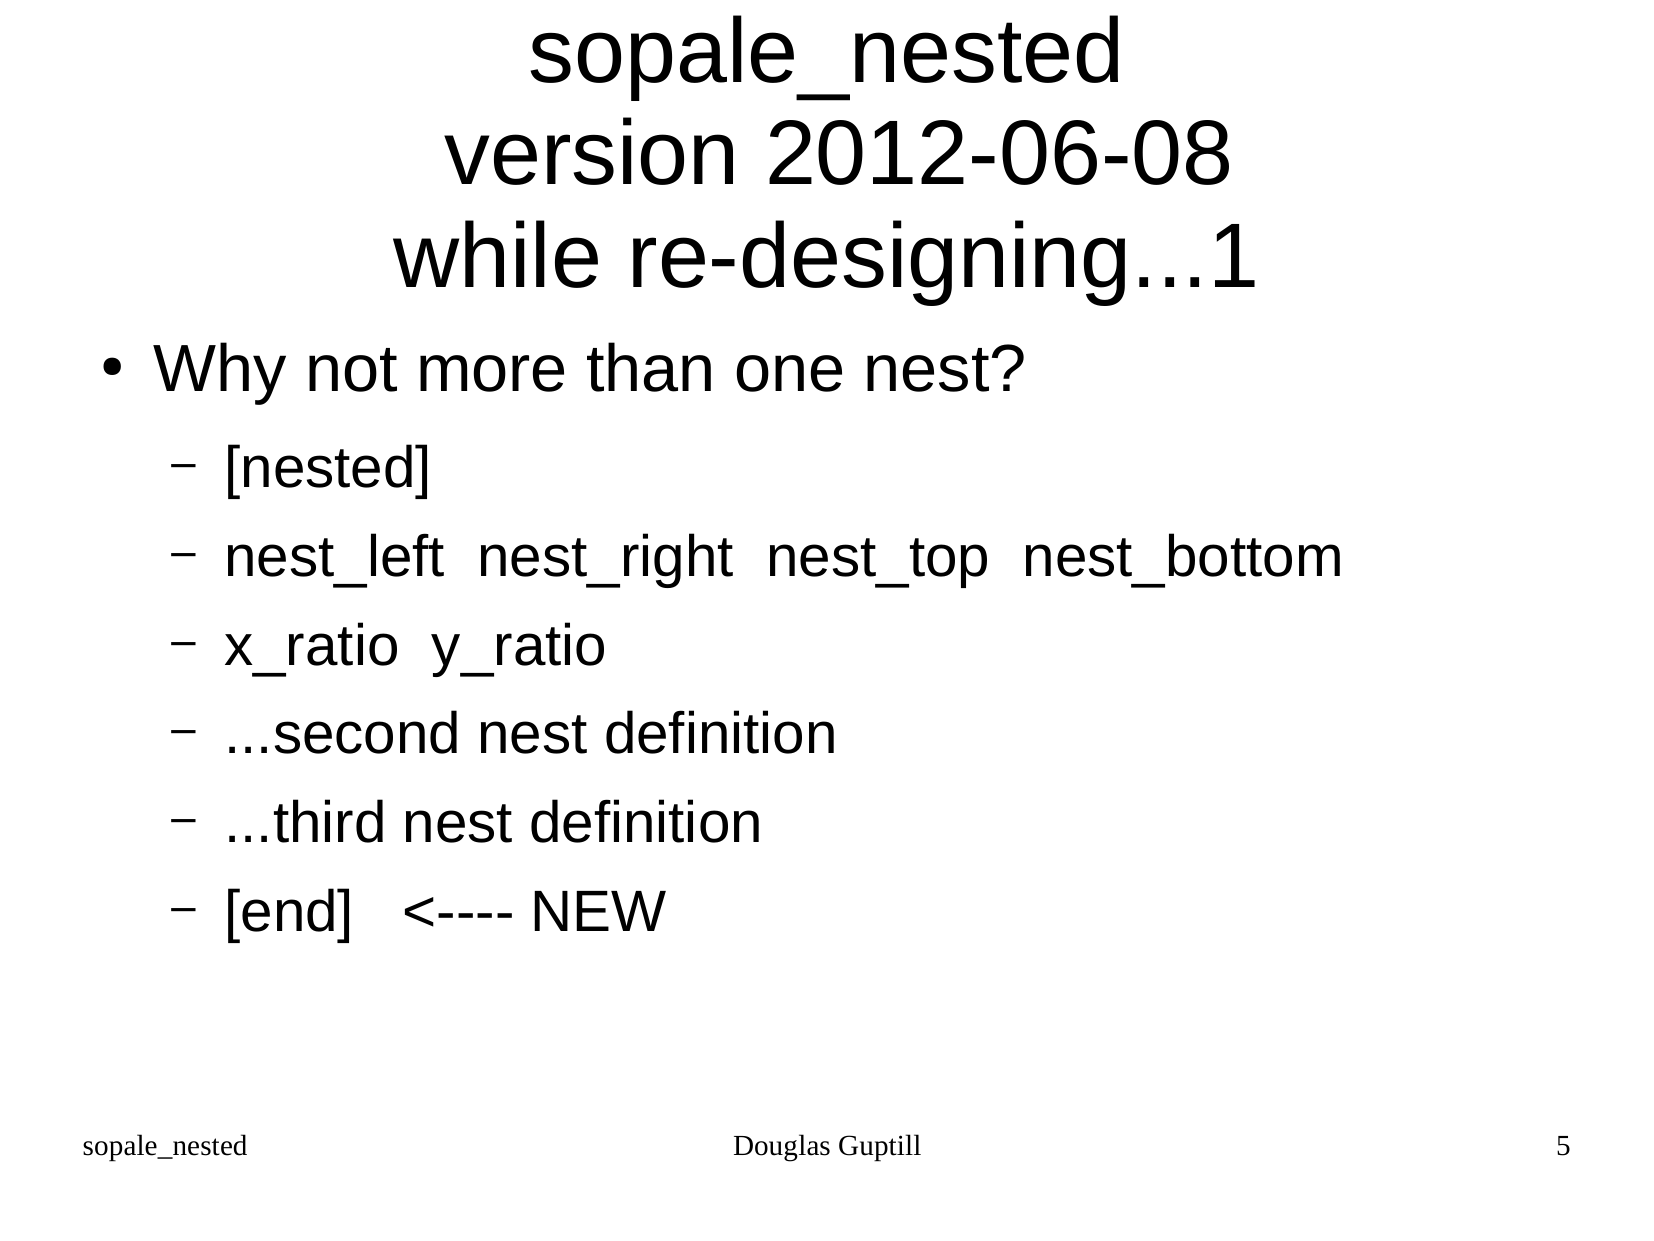

# sopale_nested version 2012-06-08 while re-designing...1
Why not more than one nest?
[nested]
nest_left nest_right nest_top nest_bottom
x_ratio y_ratio
...second nest definition
...third nest definition
[end] <---- NEW
sopale_nested
Douglas Guptill
5